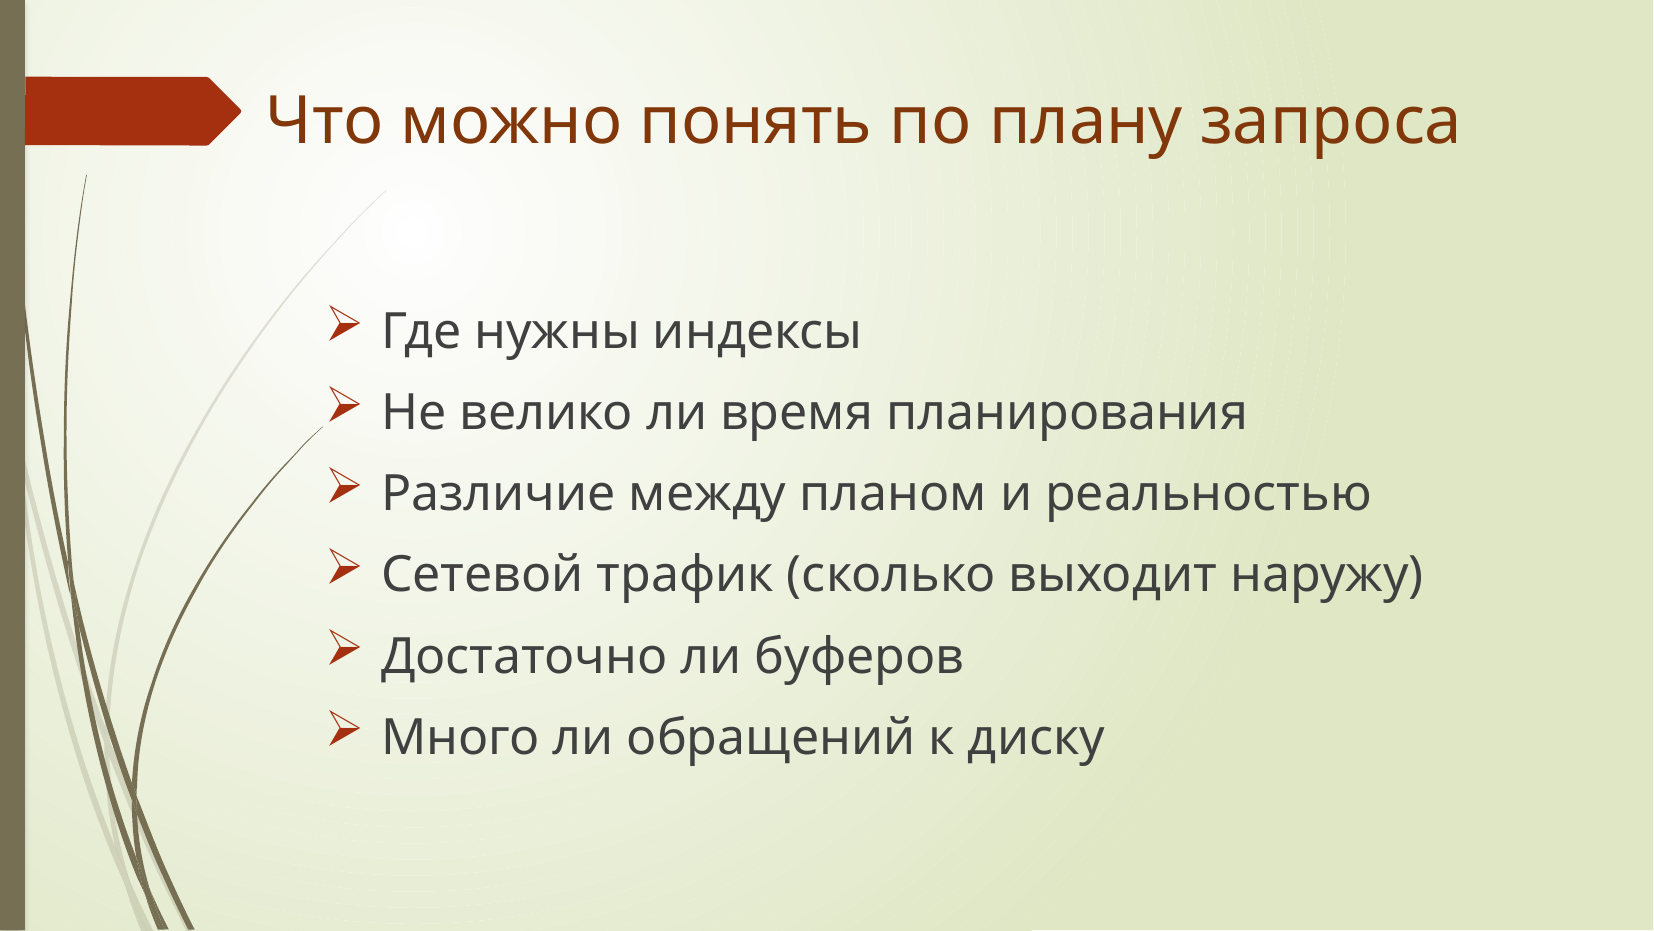

# Что можно понять по плану запроса
Где нужны индексы
Не велико ли время планирования
Различие между планом и реальностью
Сетевой трафик (сколько выходит наружу)
Достаточно ли буферов
Много ли обращений к диску